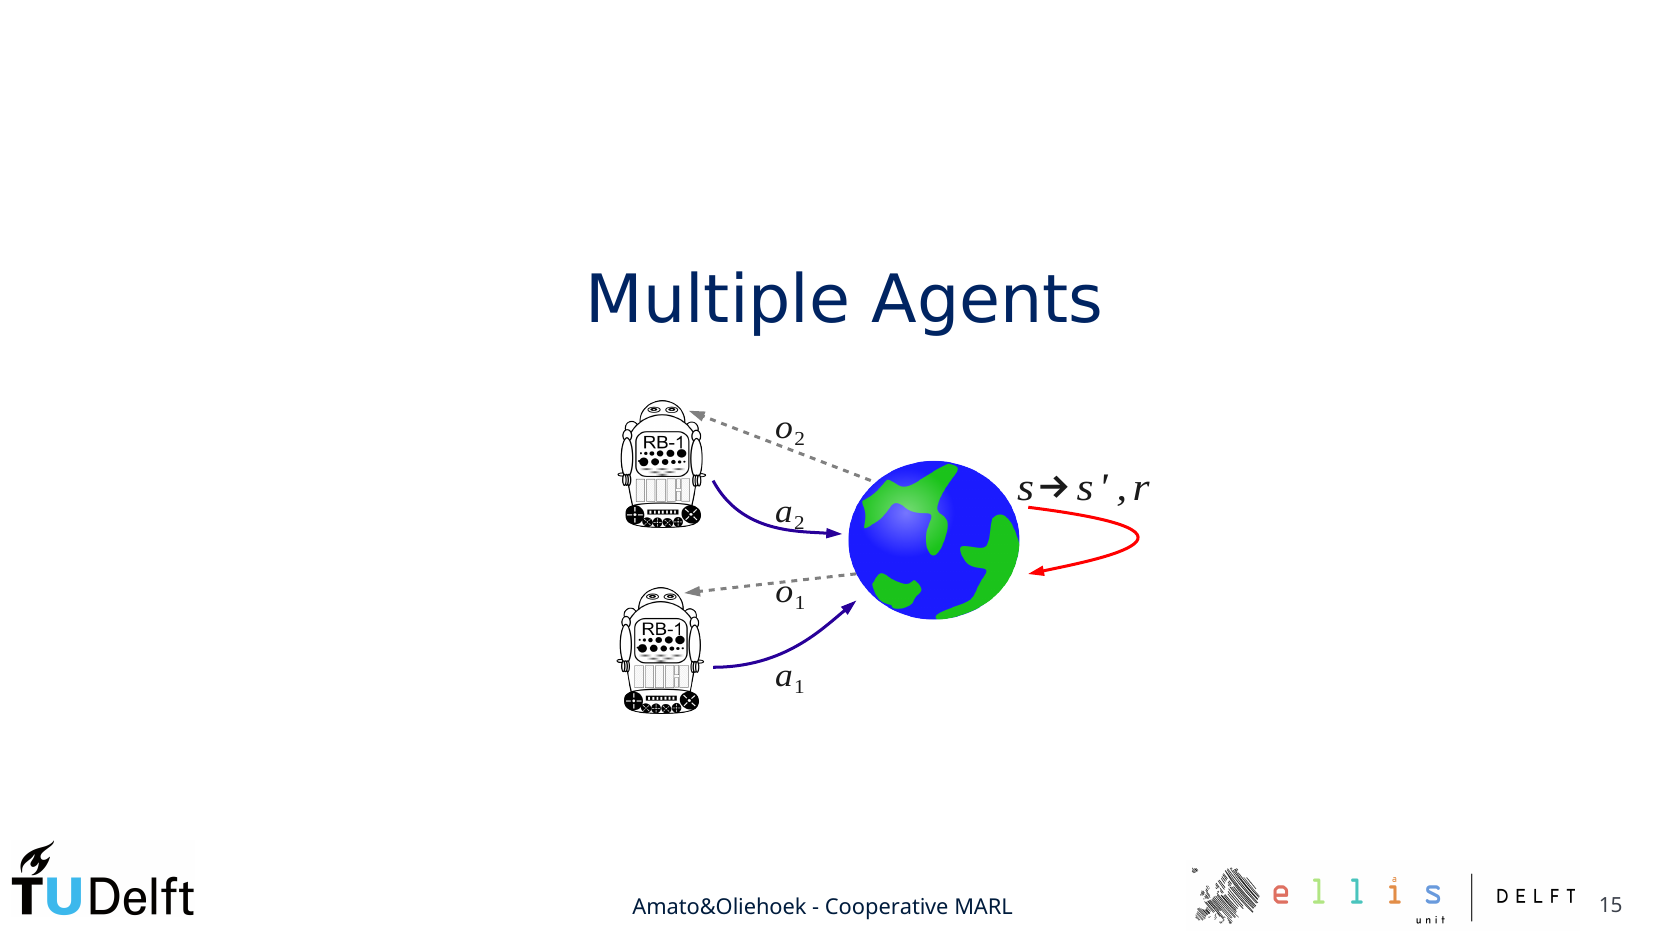

# Multiple Agents
Amato&Oliehoek - Cooperative MARL